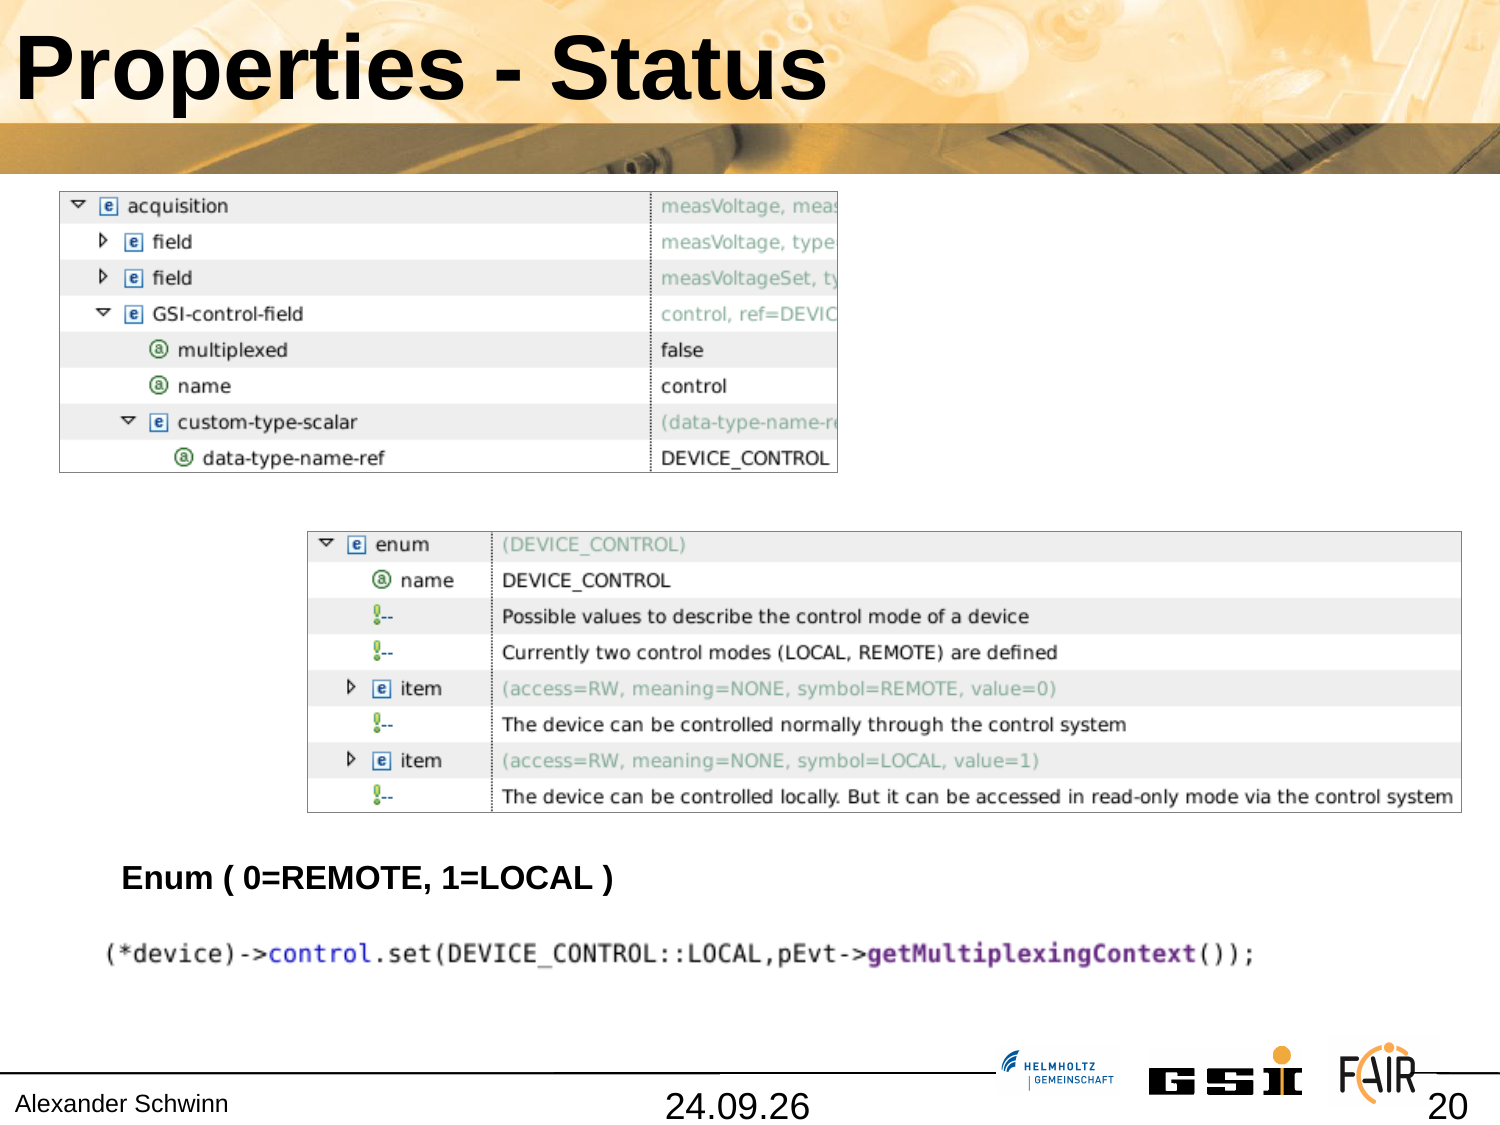

# Properties - Status
Enum ( 0=REMOTE, 1=LOCAL )
20